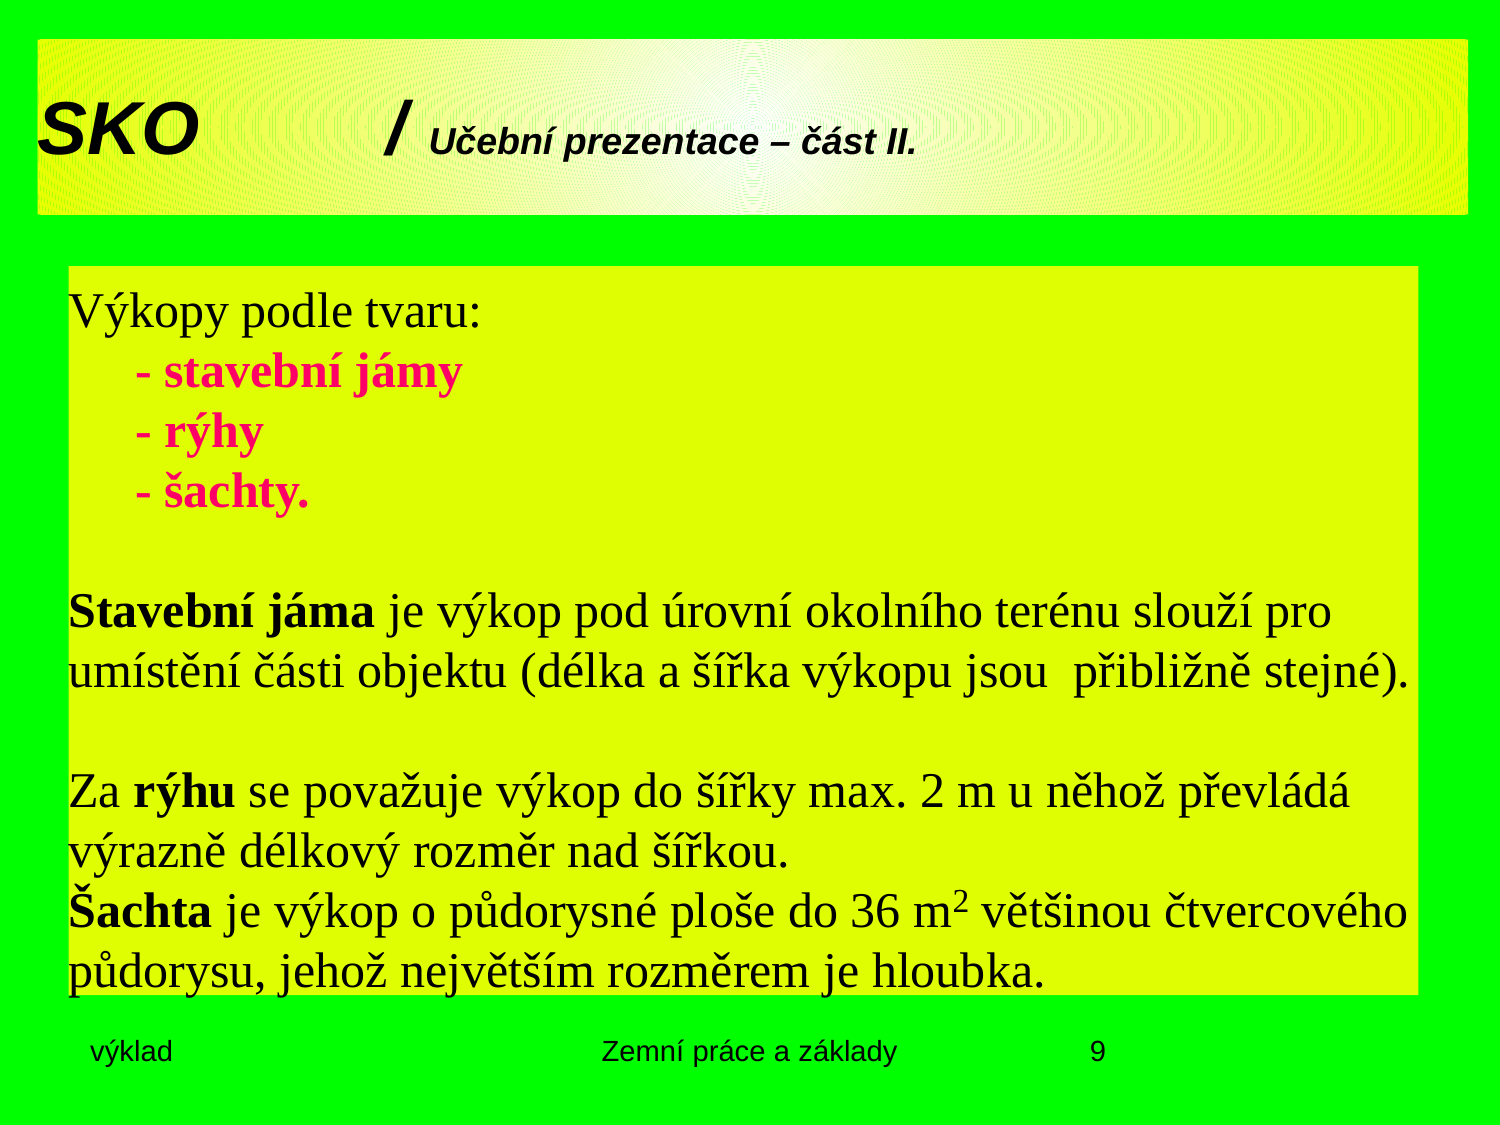

SKO / Učební prezentace – část II.
Výkopy podle tvaru:
	- stavební jámy
	- rýhy
	- šachty.
Stavební jáma je výkop pod úrovní okolního terénu slouží pro umístění části objektu (délka a šířka výkopu jsou přibližně stejné).
Za rýhu se považuje výkop do šířky max. 2 m u něhož převládá výrazně délkový rozměr nad šířkou.
Šachta je výkop o půdorysné ploše do 36 m2 většinou čtvercového půdorysu, jehož největším rozměrem je hloubka.
výklad
Zemní práce a základy